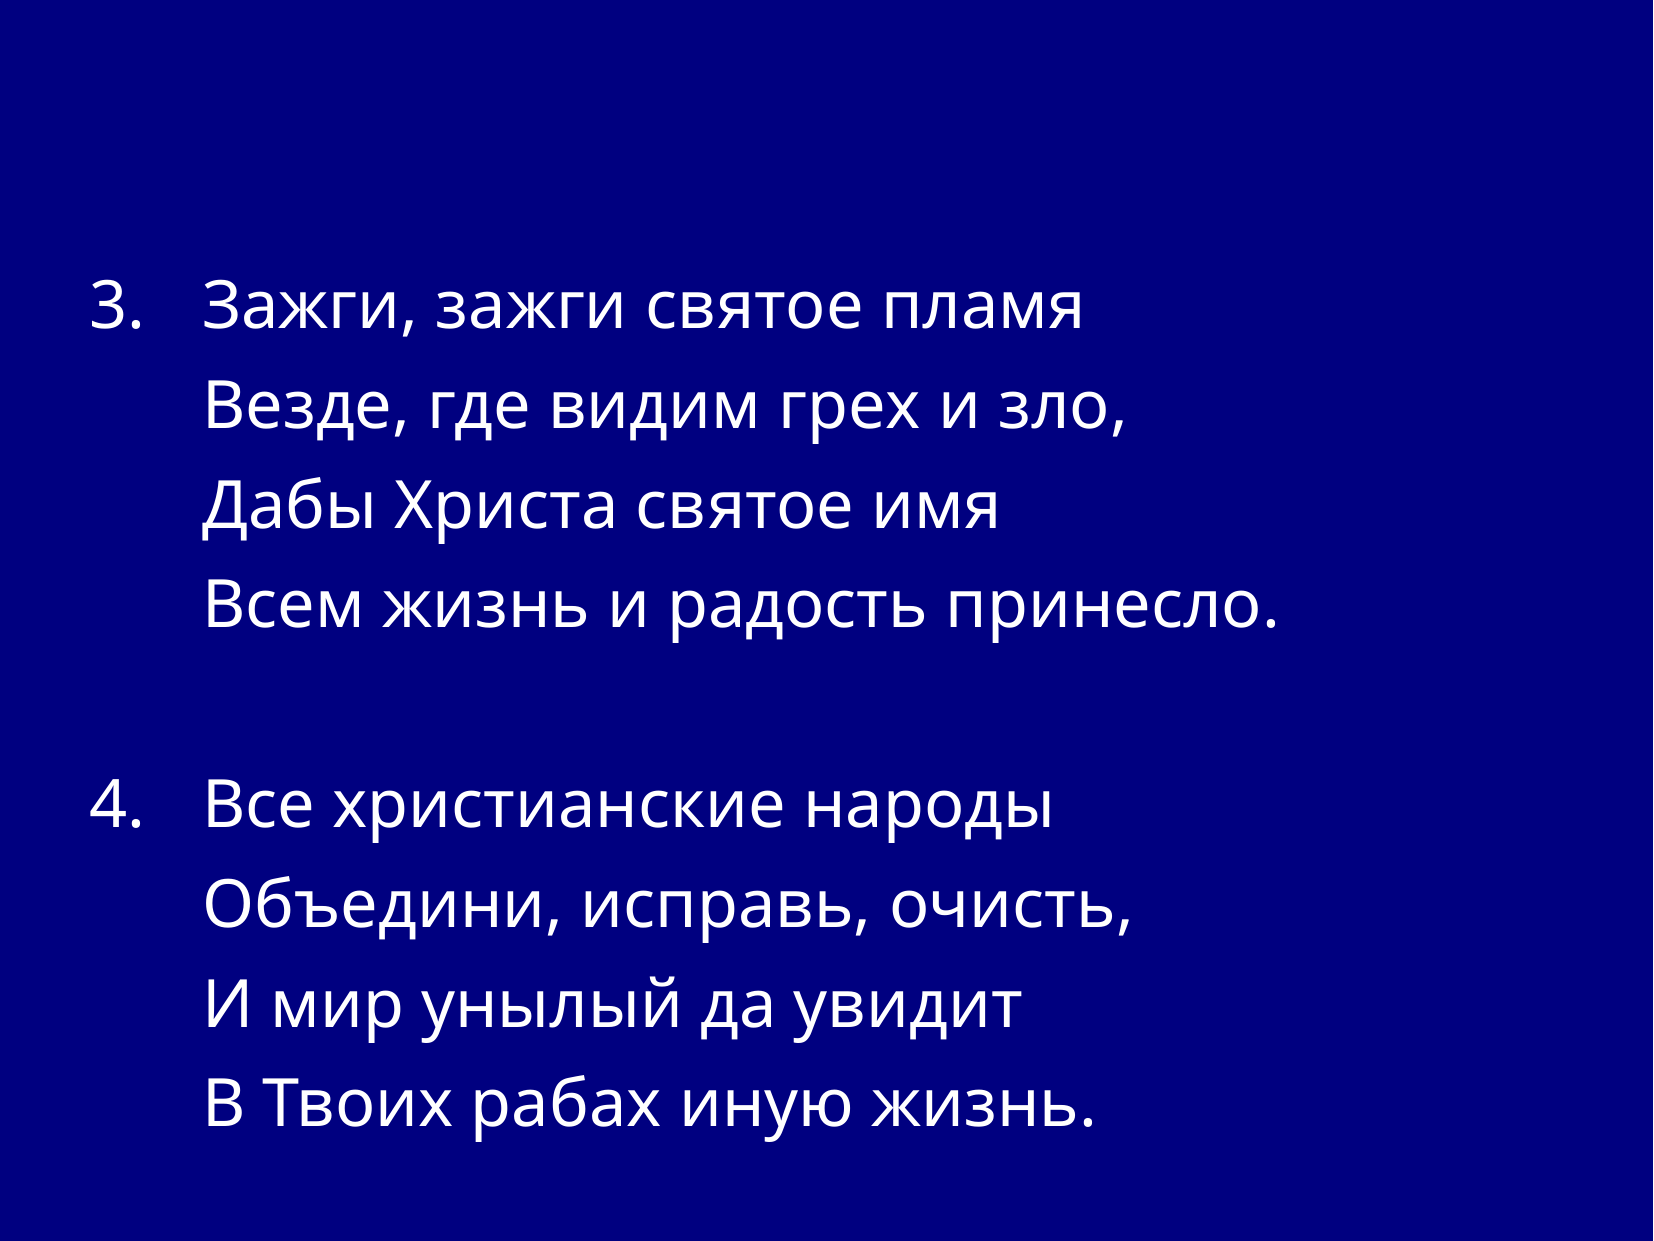

3.	Зажги, зажги святое пламя
	Везде, где видим грех и зло,
	Дабы Христа святое имя
	Всем жизнь и радость принесло.
4.	Все христианские народы
	Объедини, исправь, очисть,
	И мир унылый да увидит
	В Твоих рабах иную жизнь.